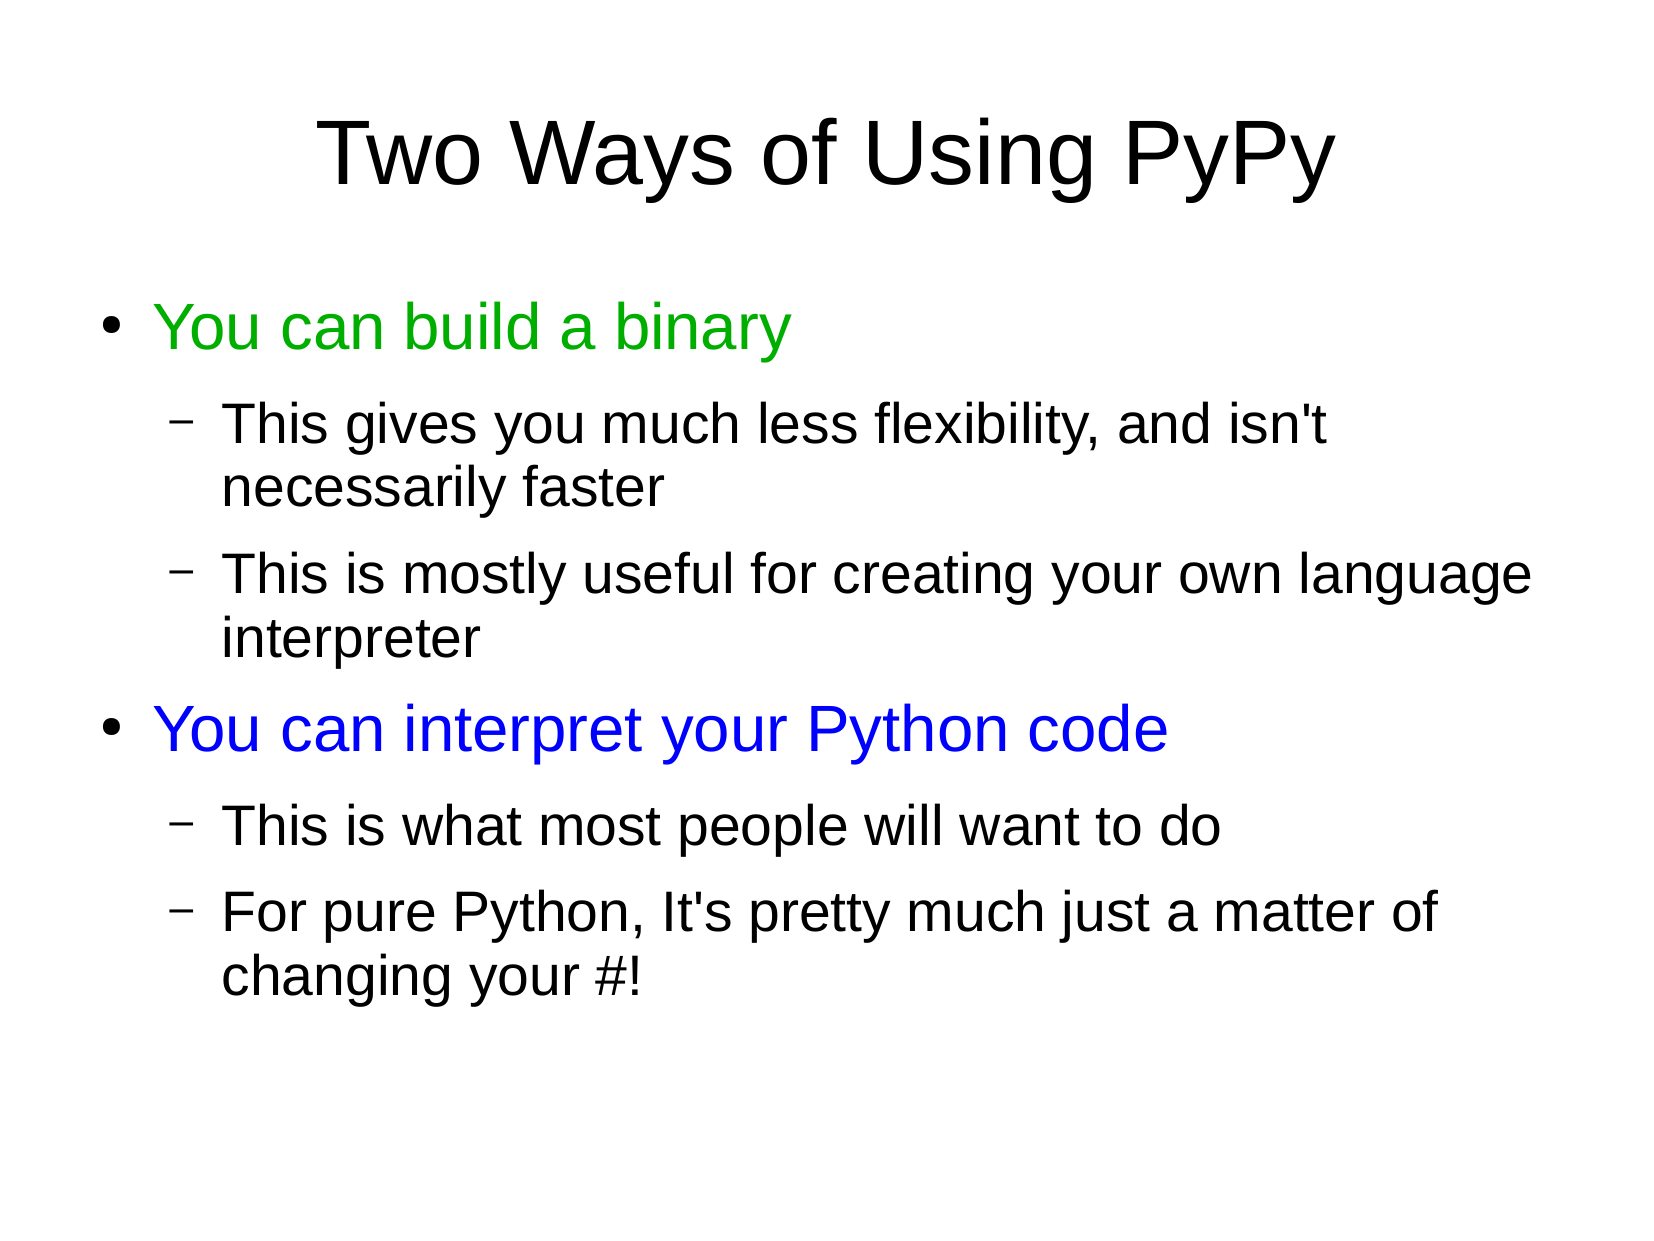

# Two Ways of Using PyPy
You can build a binary
This gives you much less flexibility, and isn't necessarily faster
This is mostly useful for creating your own language interpreter
You can interpret your Python code
This is what most people will want to do
For pure Python, It's pretty much just a matter of changing your #!